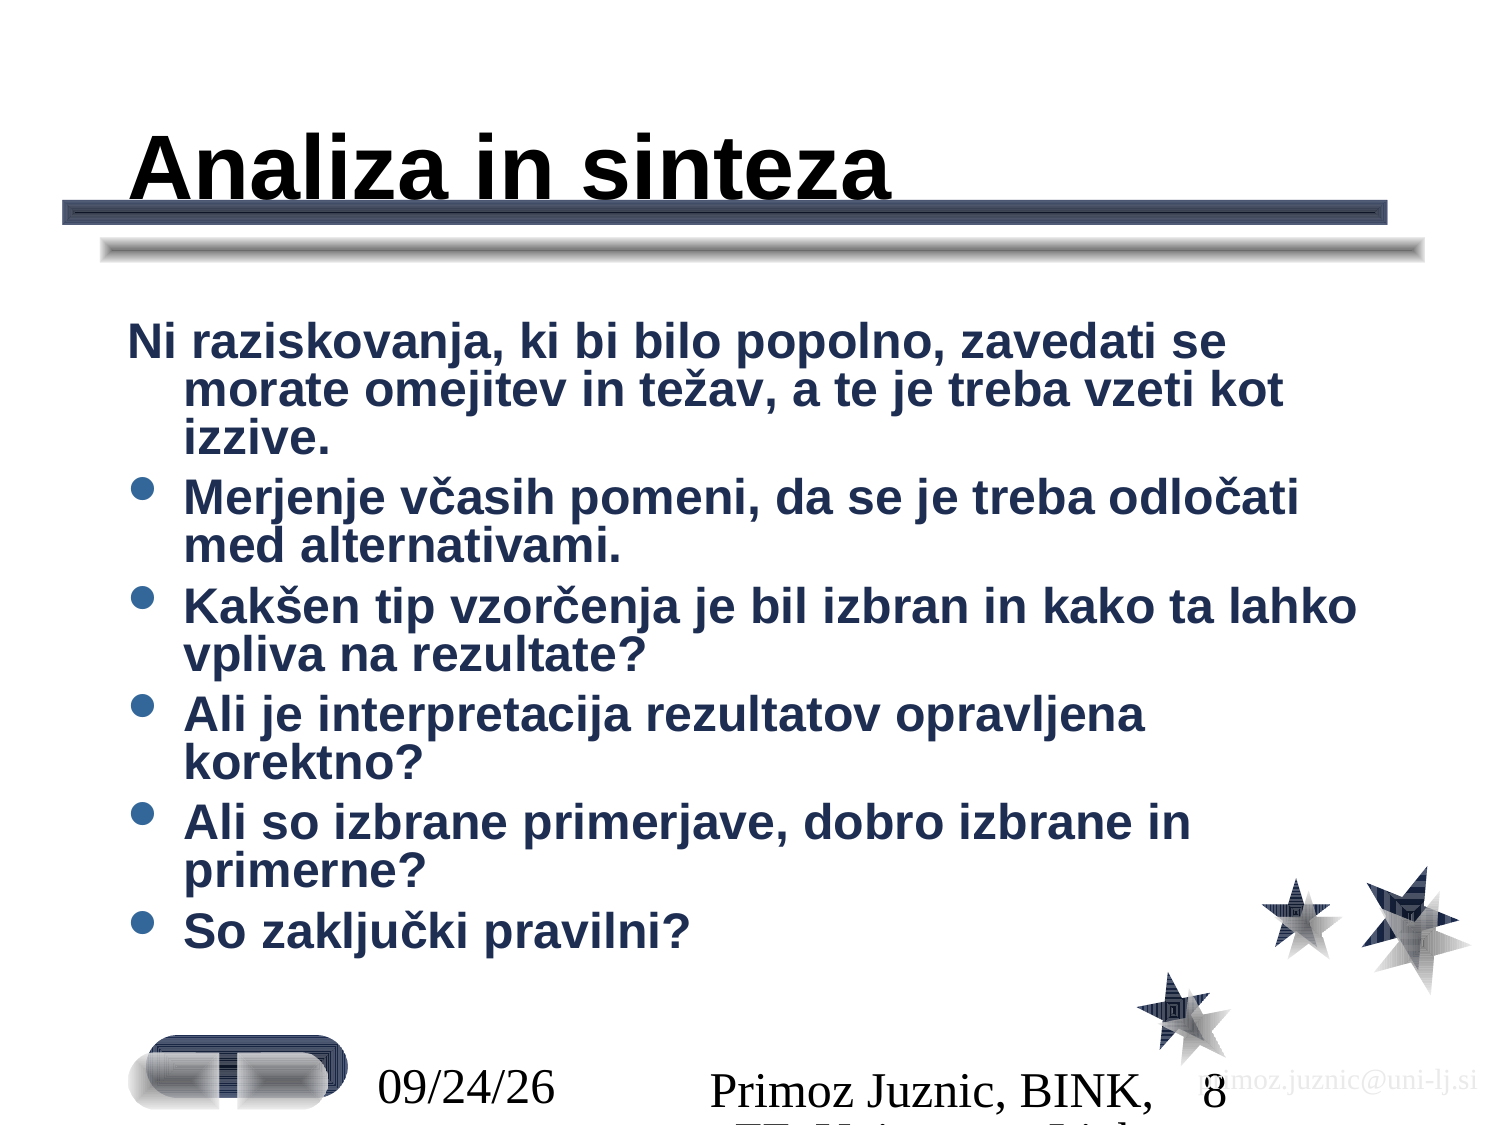

# Analiza in sinteza
Ni raziskovanja, ki bi bilo popolno, zavedati se morate omejitev in težav, a te je treba vzeti kot izzive.
Merjenje včasih pomeni, da se je treba odločati med alternativami.
Kakšen tip vzorčenja je bil izbran in kako ta lahko vpliva na rezultate?
Ali je interpretacija rezultatov opravljena korektno?
Ali so izbrane primerjave, dobro izbrane in primerne?
So zaključki pravilni?
Primoz Juznic, BINK, FF, Univerza v Ljubljani
8